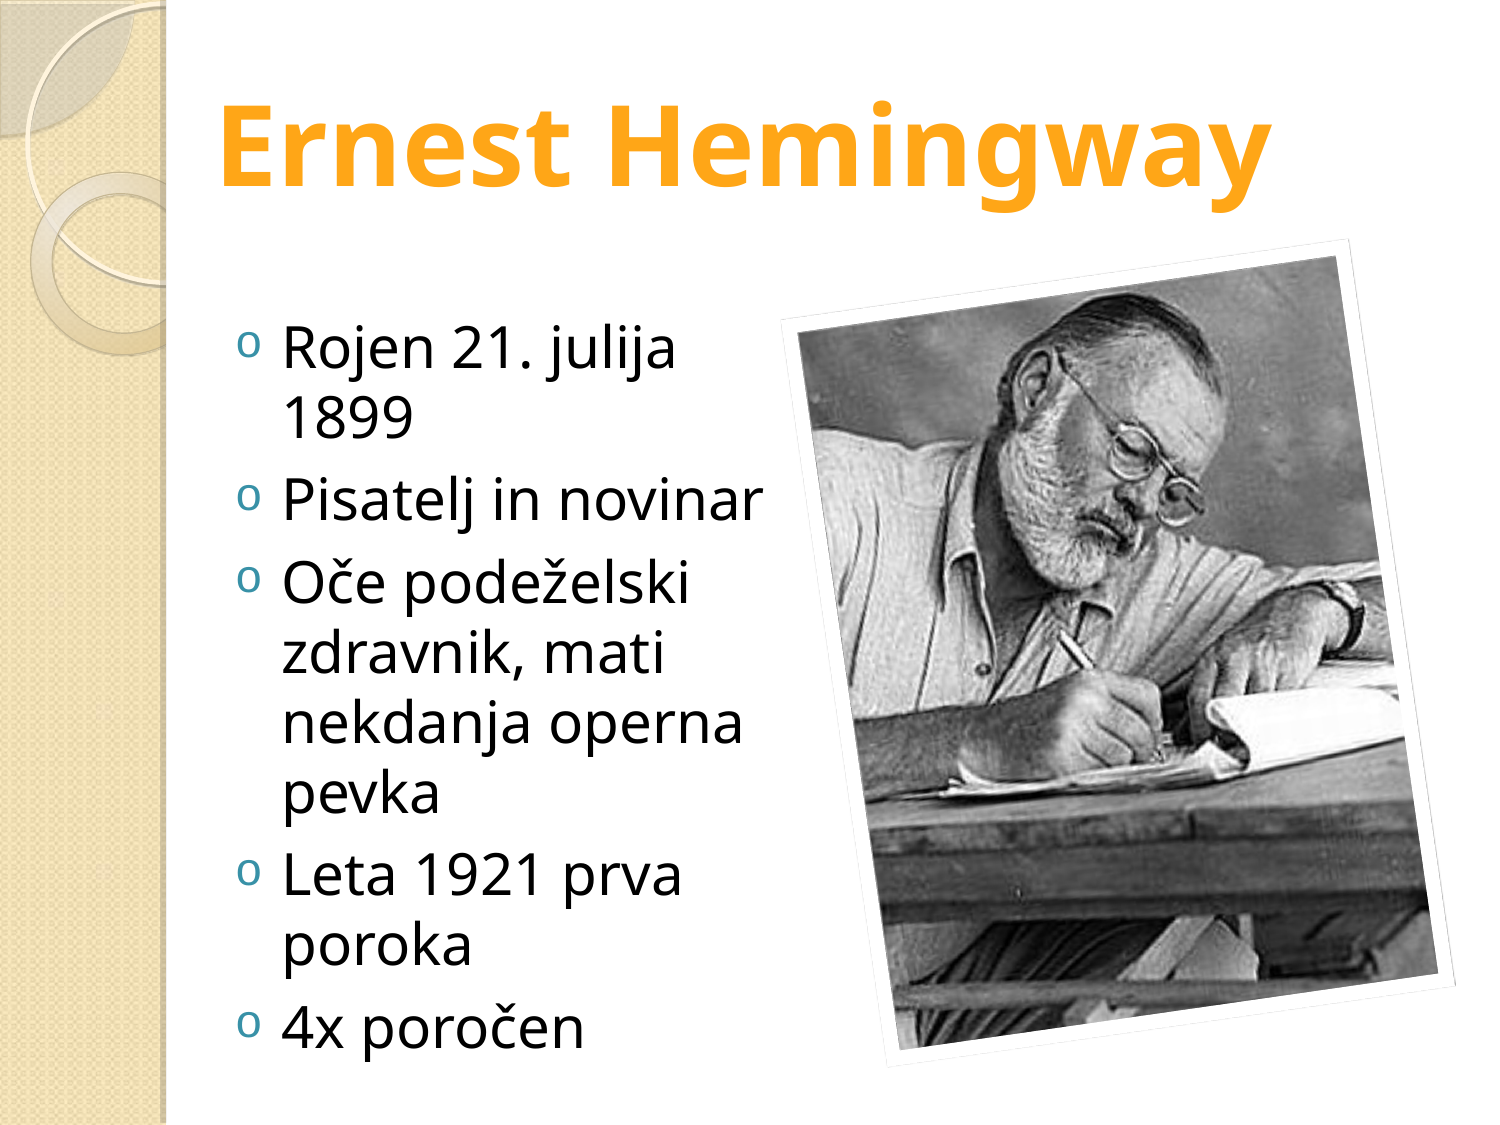

Ernest Hemingway
# Rojen 21. julija 1899
Pisatelj in novinar
Oče podeželski zdravnik, mati nekdanja operna pevka
Leta 1921 prva poroka
4x poročen